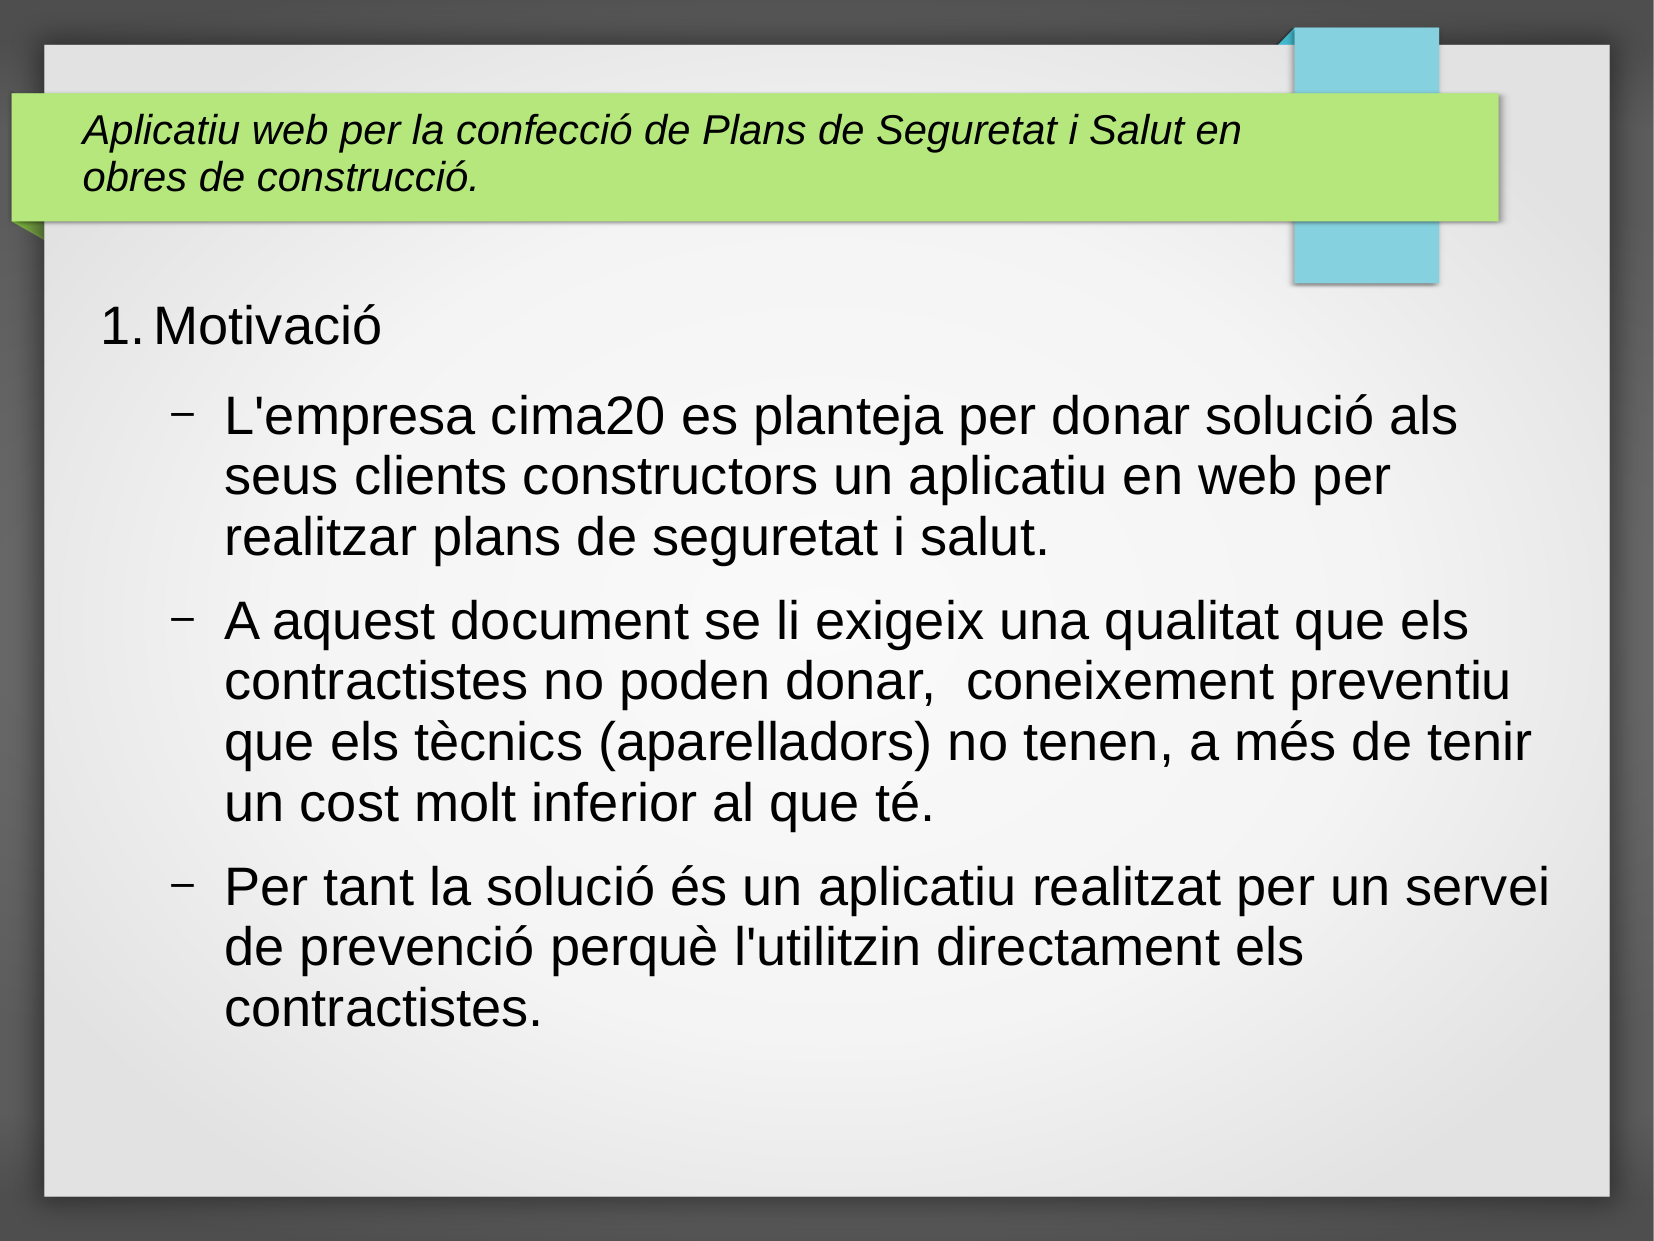

# Aplicatiu web per la confecció de Plans de Seguretat i Salut en obres de construcció.
Motivació
L'empresa cima20 es planteja per donar solució als seus clients constructors un aplicatiu en web per realitzar plans de seguretat i salut.
A aquest document se li exigeix una qualitat que els contractistes no poden donar, coneixement preventiu que els tècnics (aparelladors) no tenen, a més de tenir un cost molt inferior al que té.
Per tant la solució és un aplicatiu realitzat per un servei de prevenció perquè l'utilitzin directament els contractistes.